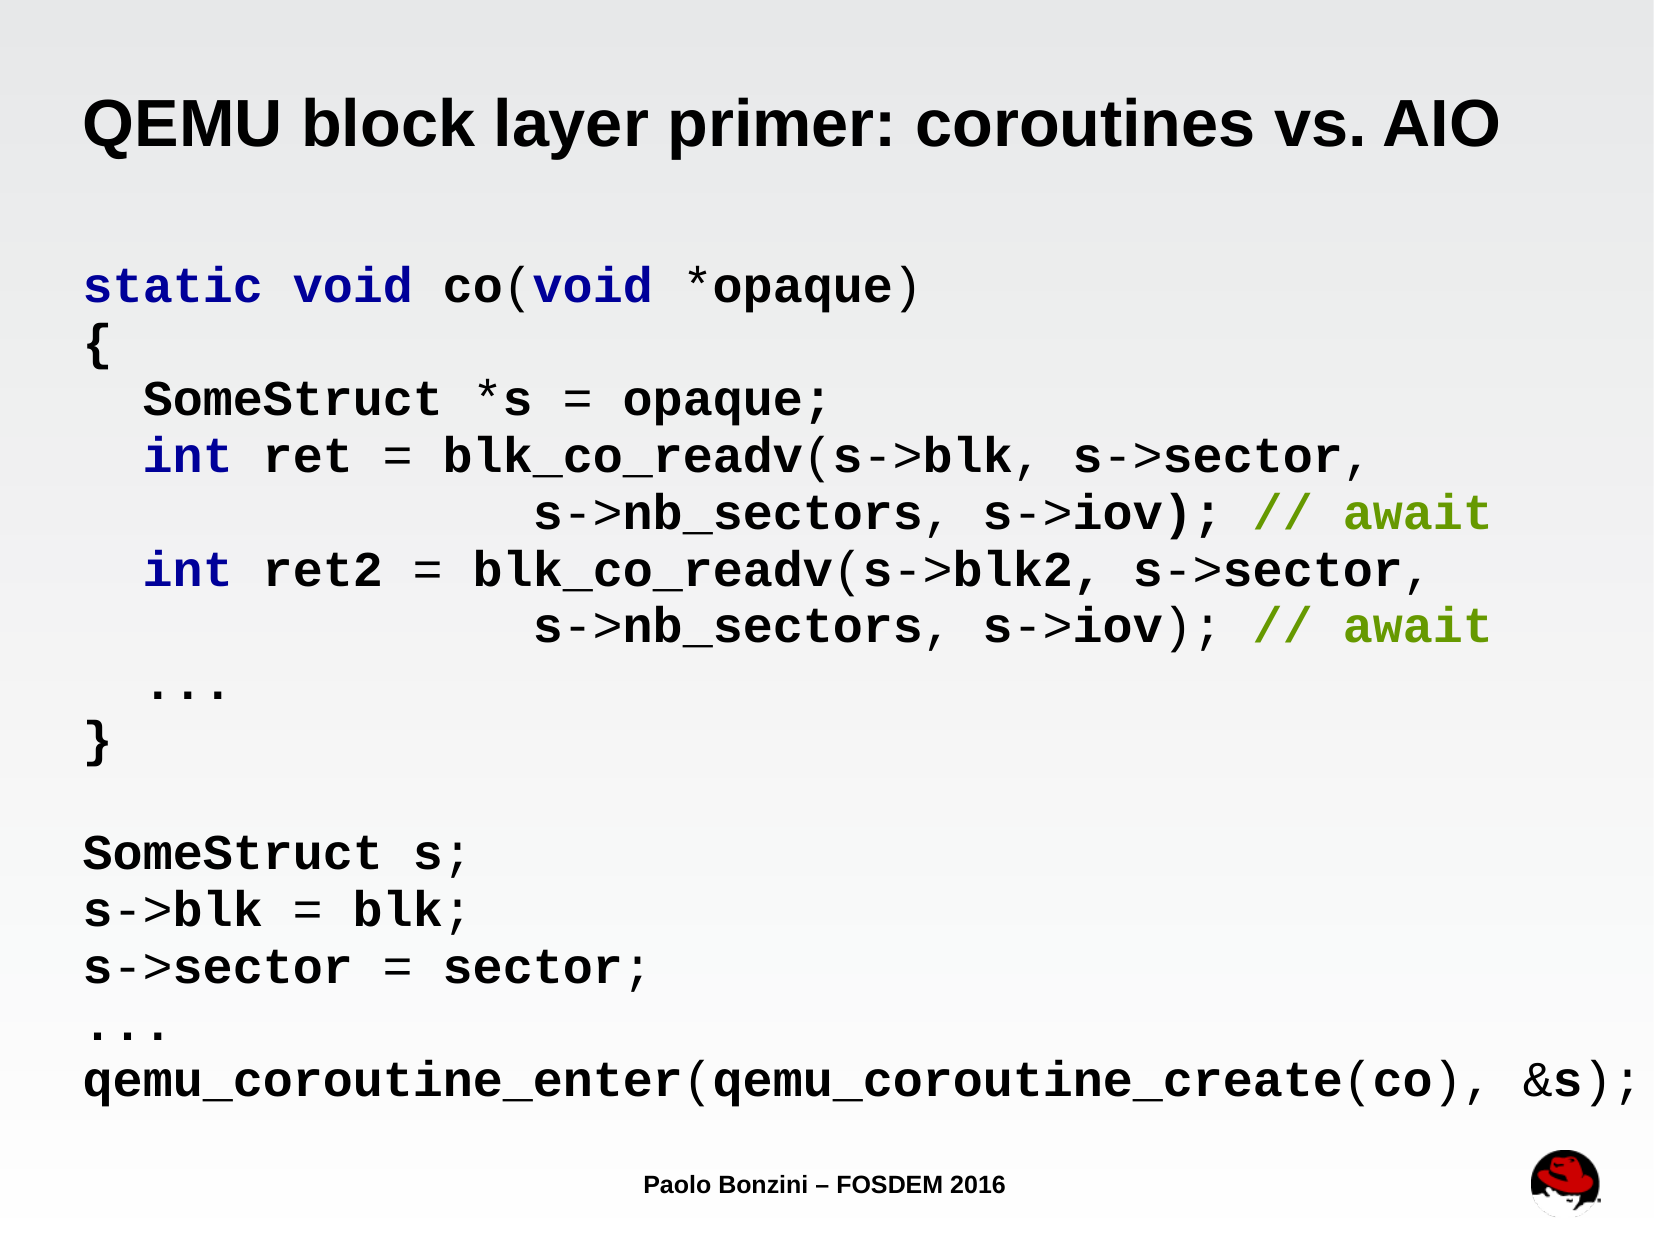

# QEMU block layer primer: coroutines vs. AIO
static void co(void *opaque)
{
 SomeStruct *s = opaque;
 int ret = blk_co_readv(s->blk, s->sector,
 s->nb_sectors, s->iov); // await
 int ret2 = blk_co_readv(s->blk2, s->sector,
 s->nb_sectors, s->iov); // await
 ...
}
SomeStruct s;
s->blk = blk;
s->sector = sector;
...
qemu_coroutine_enter(qemu_coroutine_create(co), &s);